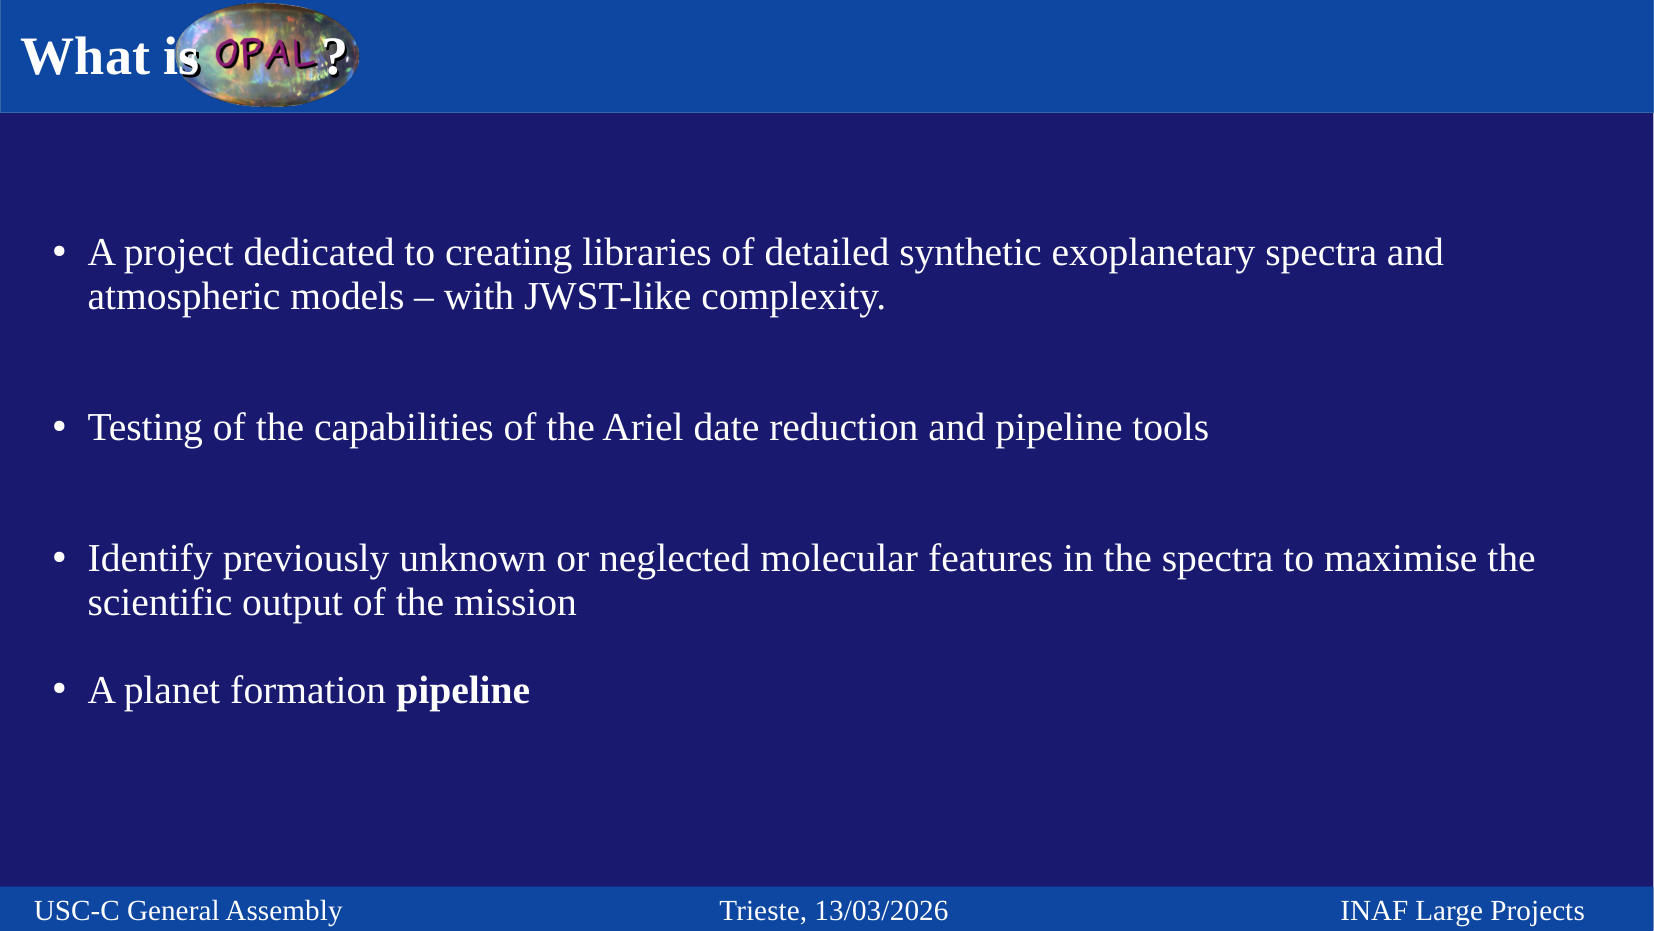

What is ?
A project dedicated to creating libraries of detailed synthetic exoplanetary spectra and atmospheric models – with JWST-like complexity.
Testing of the capabilities of the Ariel date reduction and pipeline tools
Identify previously unknown or neglected molecular features in the spectra to maximise the scientific output of the mission
A planet formation pipeline
USC-C General Assembly Trieste, 13/03/2026 INAF Large Projects